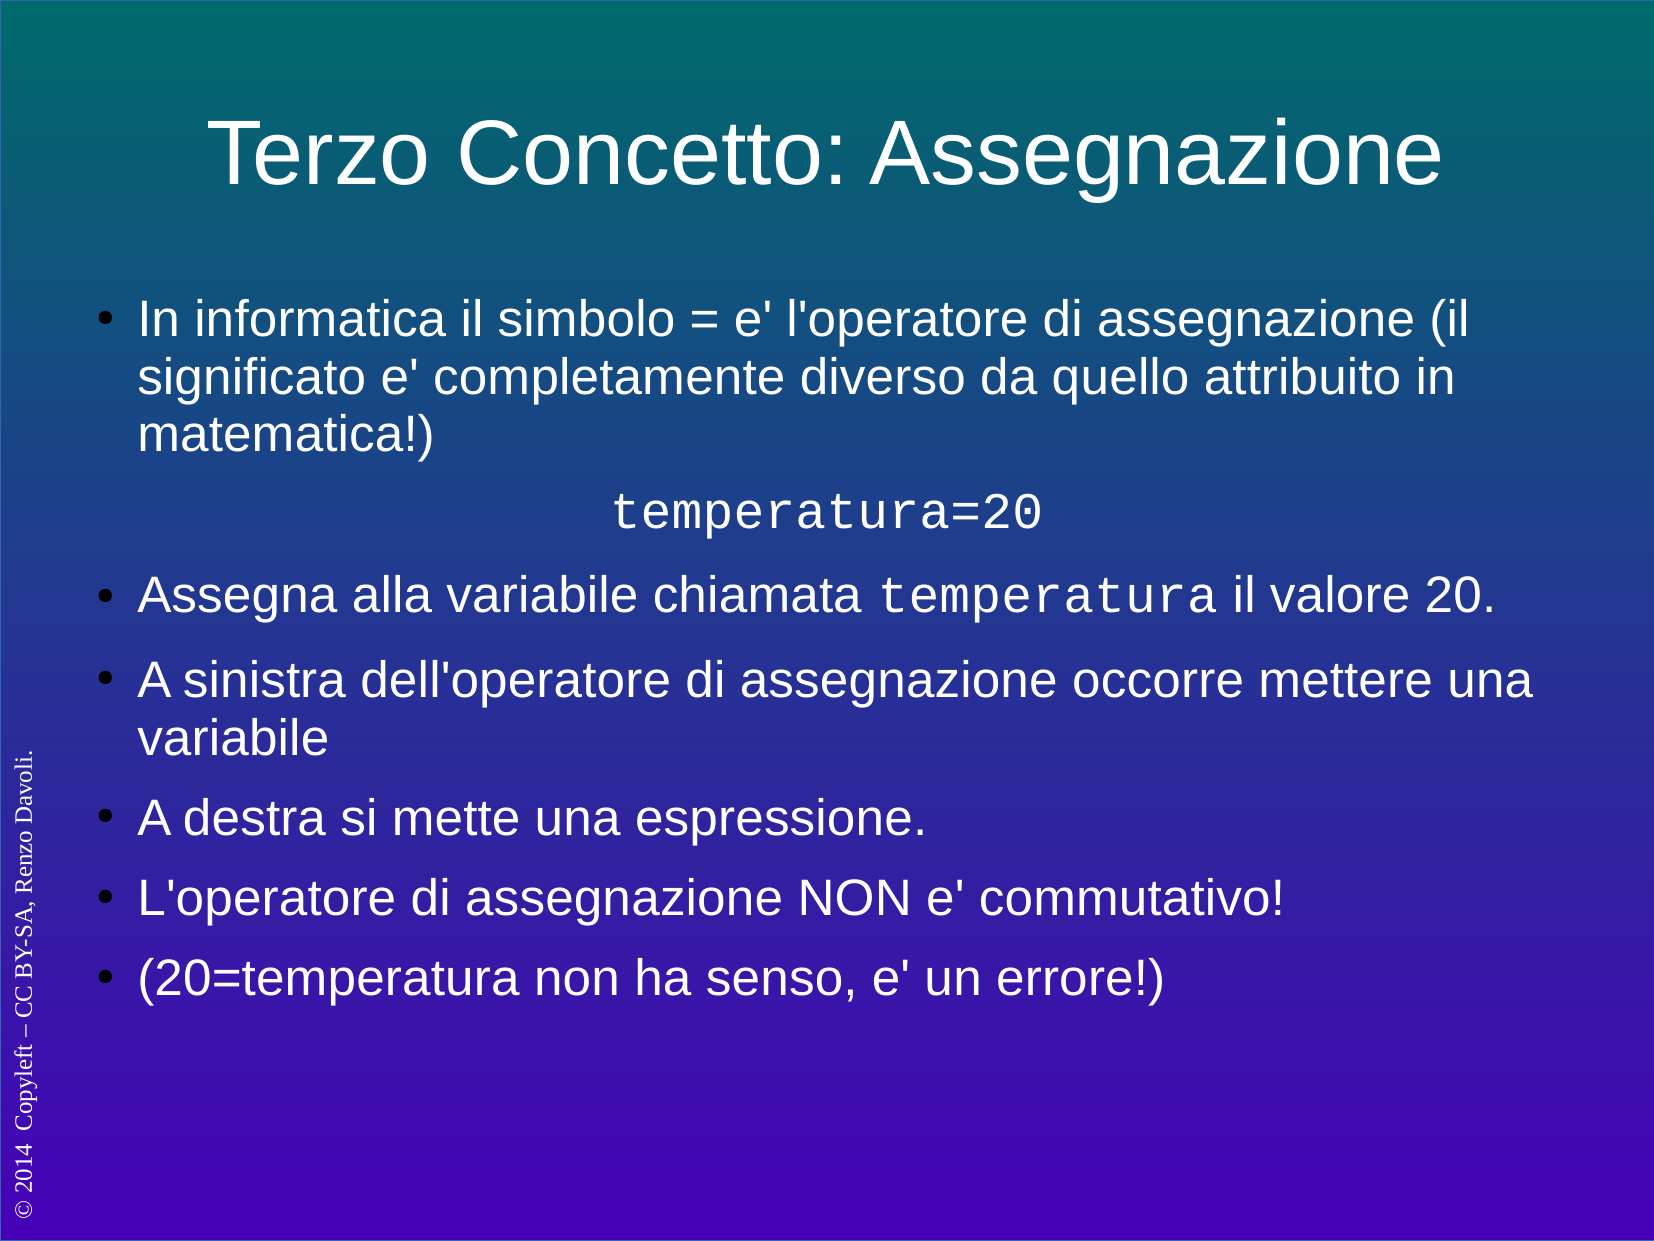

# Terzo Concetto: Assegnazione
In informatica il simbolo = e' l'operatore di assegnazione (il significato e' completamente diverso da quello attribuito in matematica!)
temperatura=20
Assegna alla variabile chiamata temperatura il valore 20.
A sinistra dell'operatore di assegnazione occorre mettere una variabile
A destra si mette una espressione.
L'operatore di assegnazione NON e' commutativo!
(20=temperatura non ha senso, e' un errore!)